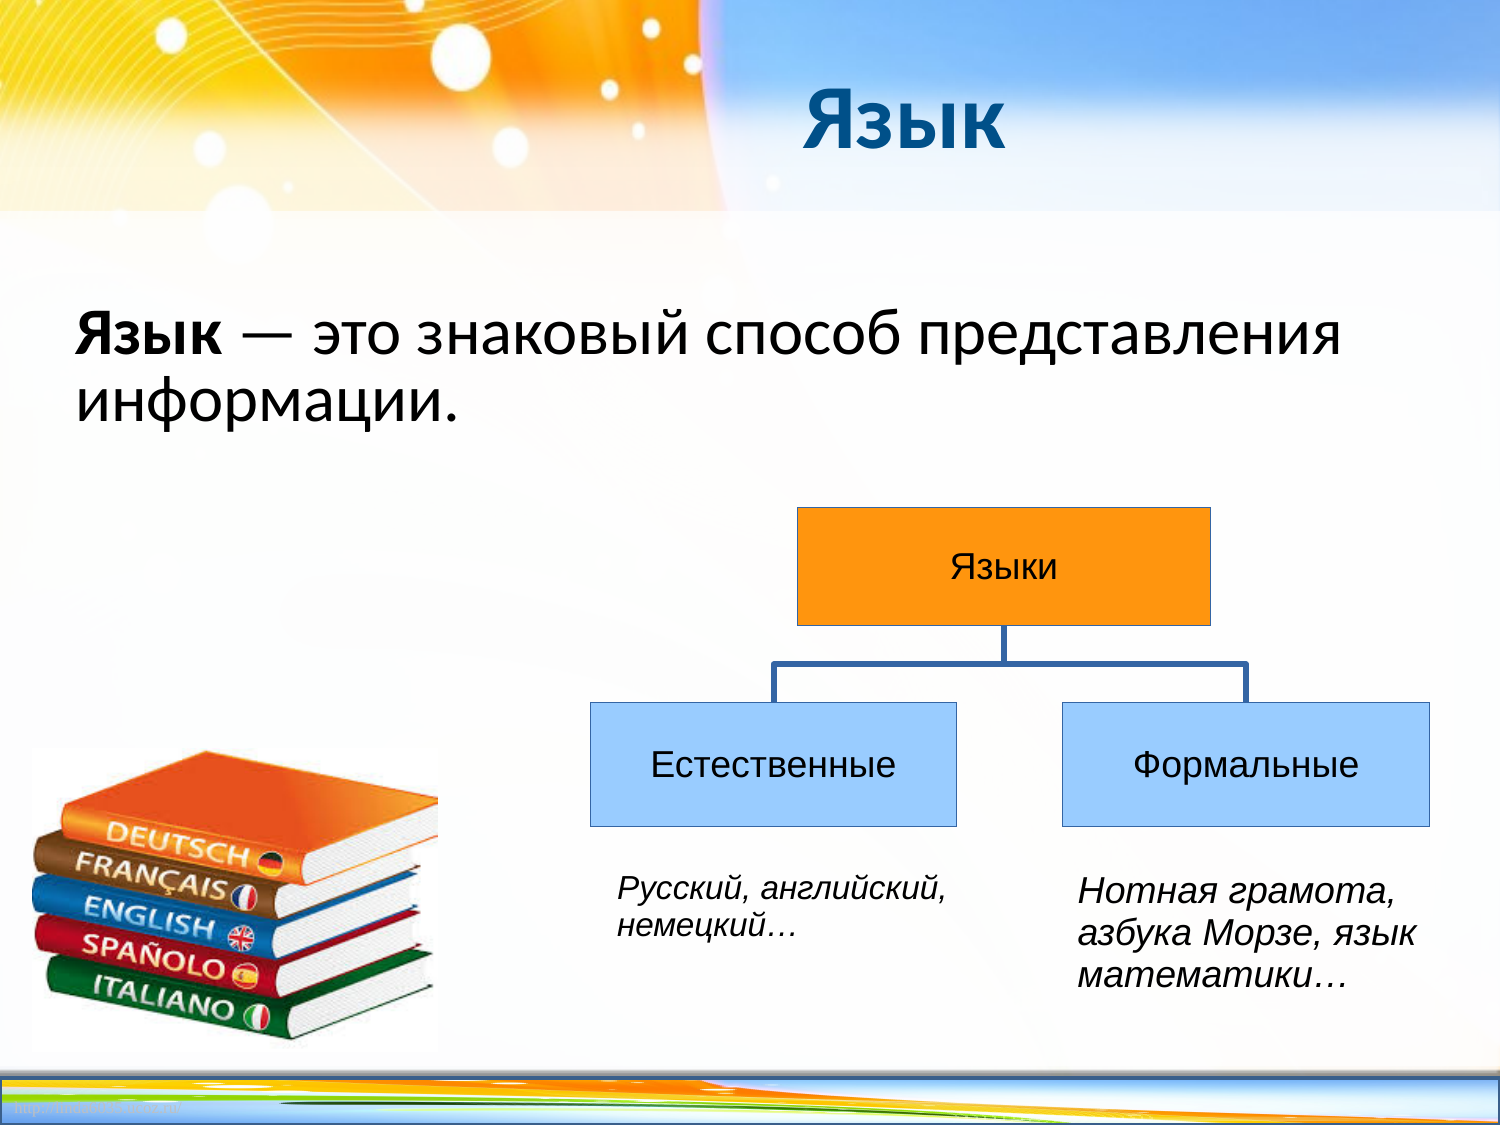

# Язык
Язык — это знаковый способ представления информации.
Языки
Естественные
Формальные
Русский, английский, немецкий…
Нотная грамота, азбука Морзе, язык математики…